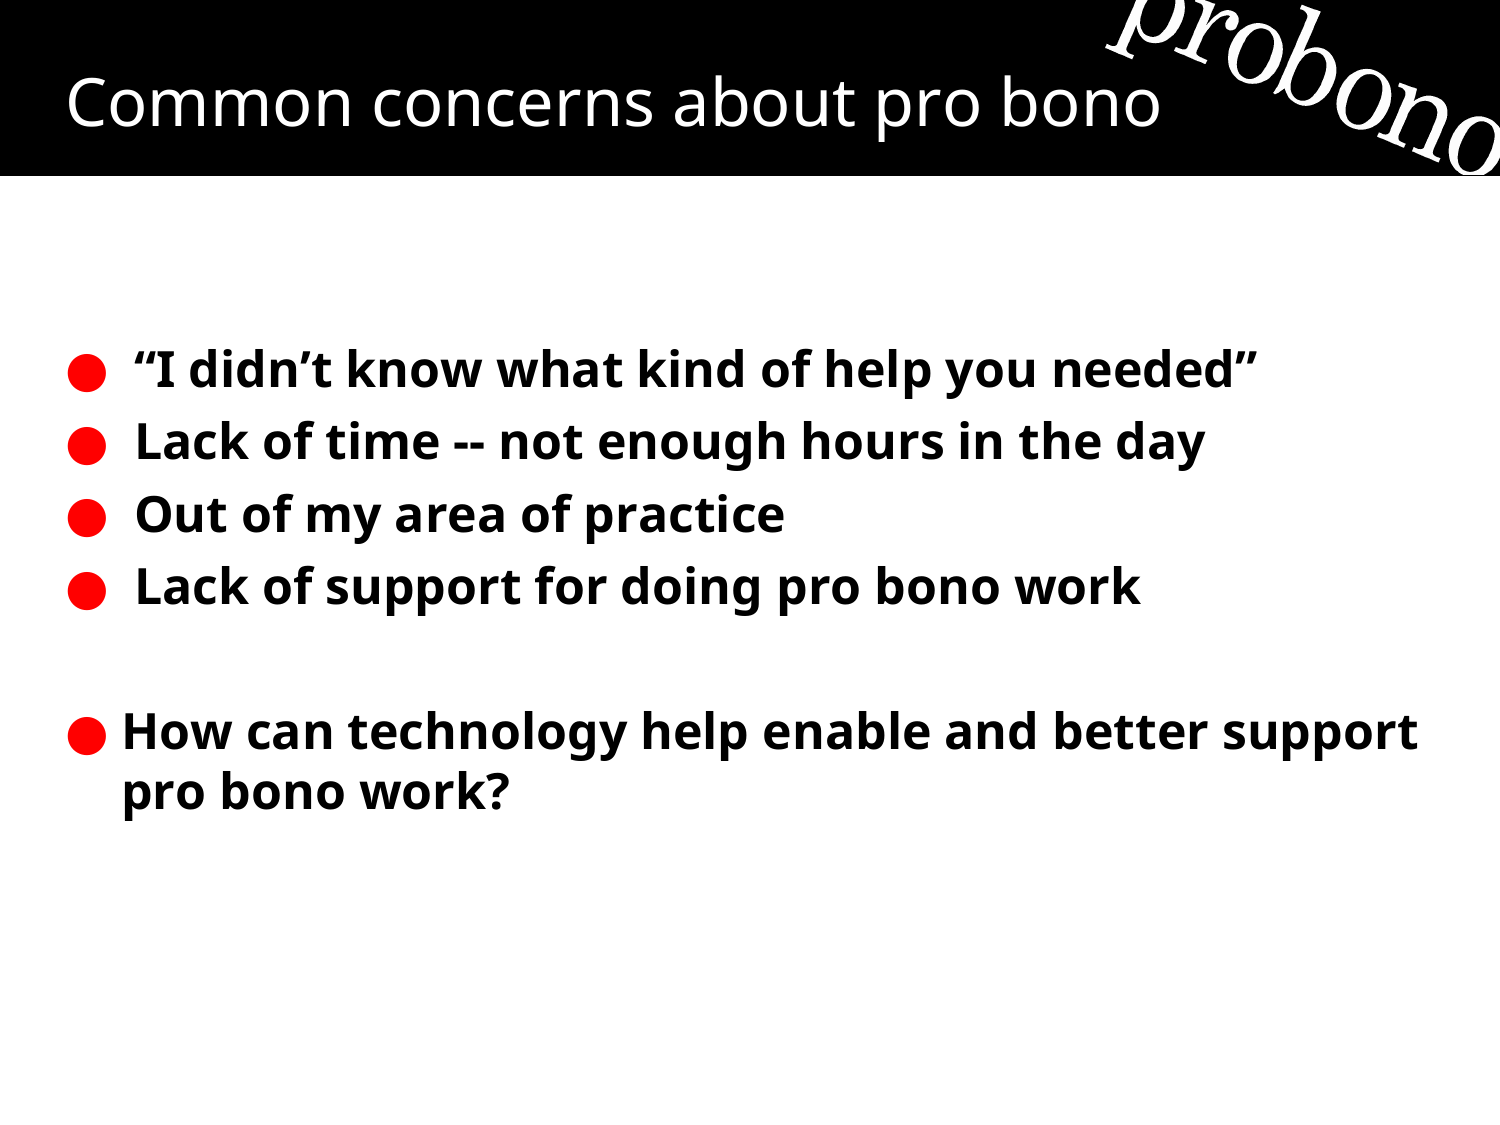

# Common concerns about pro bono
 “I didn’t know what kind of help you needed”
 Lack of time -- not enough hours in the day
 Out of my area of practice
 Lack of support for doing pro bono work
How can technology help enable and better support pro bono work?